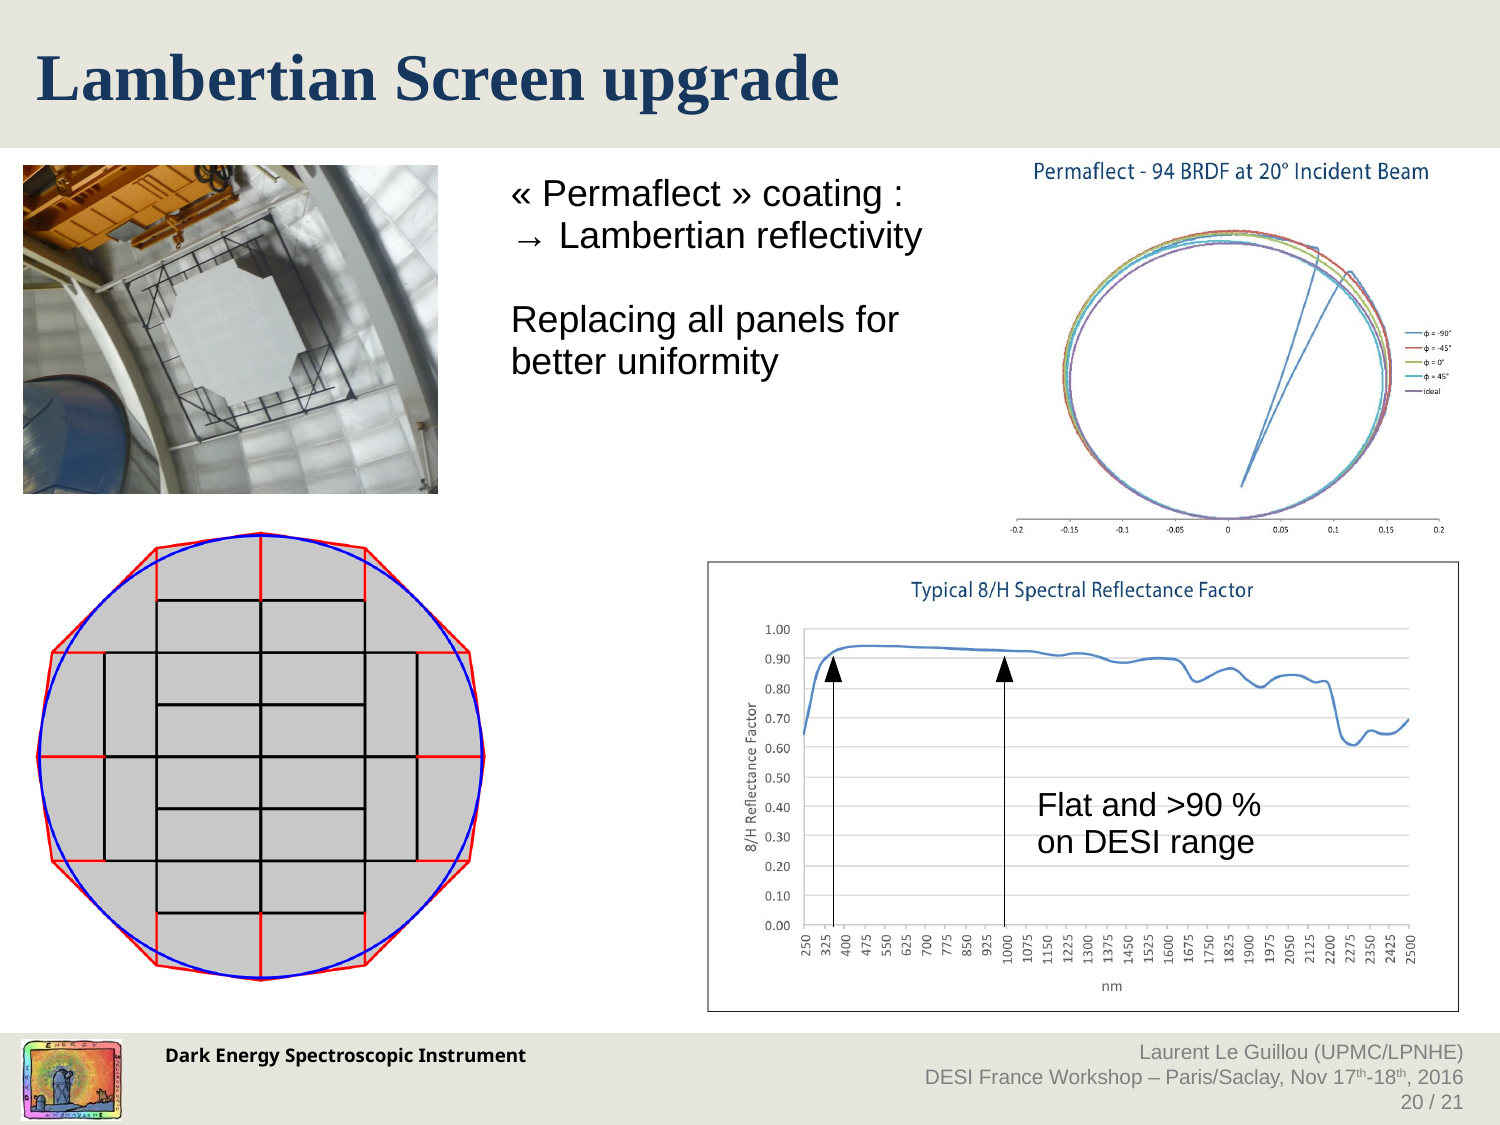

# Lambertian Screen upgrade
« Permaflect » coating :
→ Lambertian reflectivity
Replacing all panels for better uniformity
Flat and >90 %
on DESI range